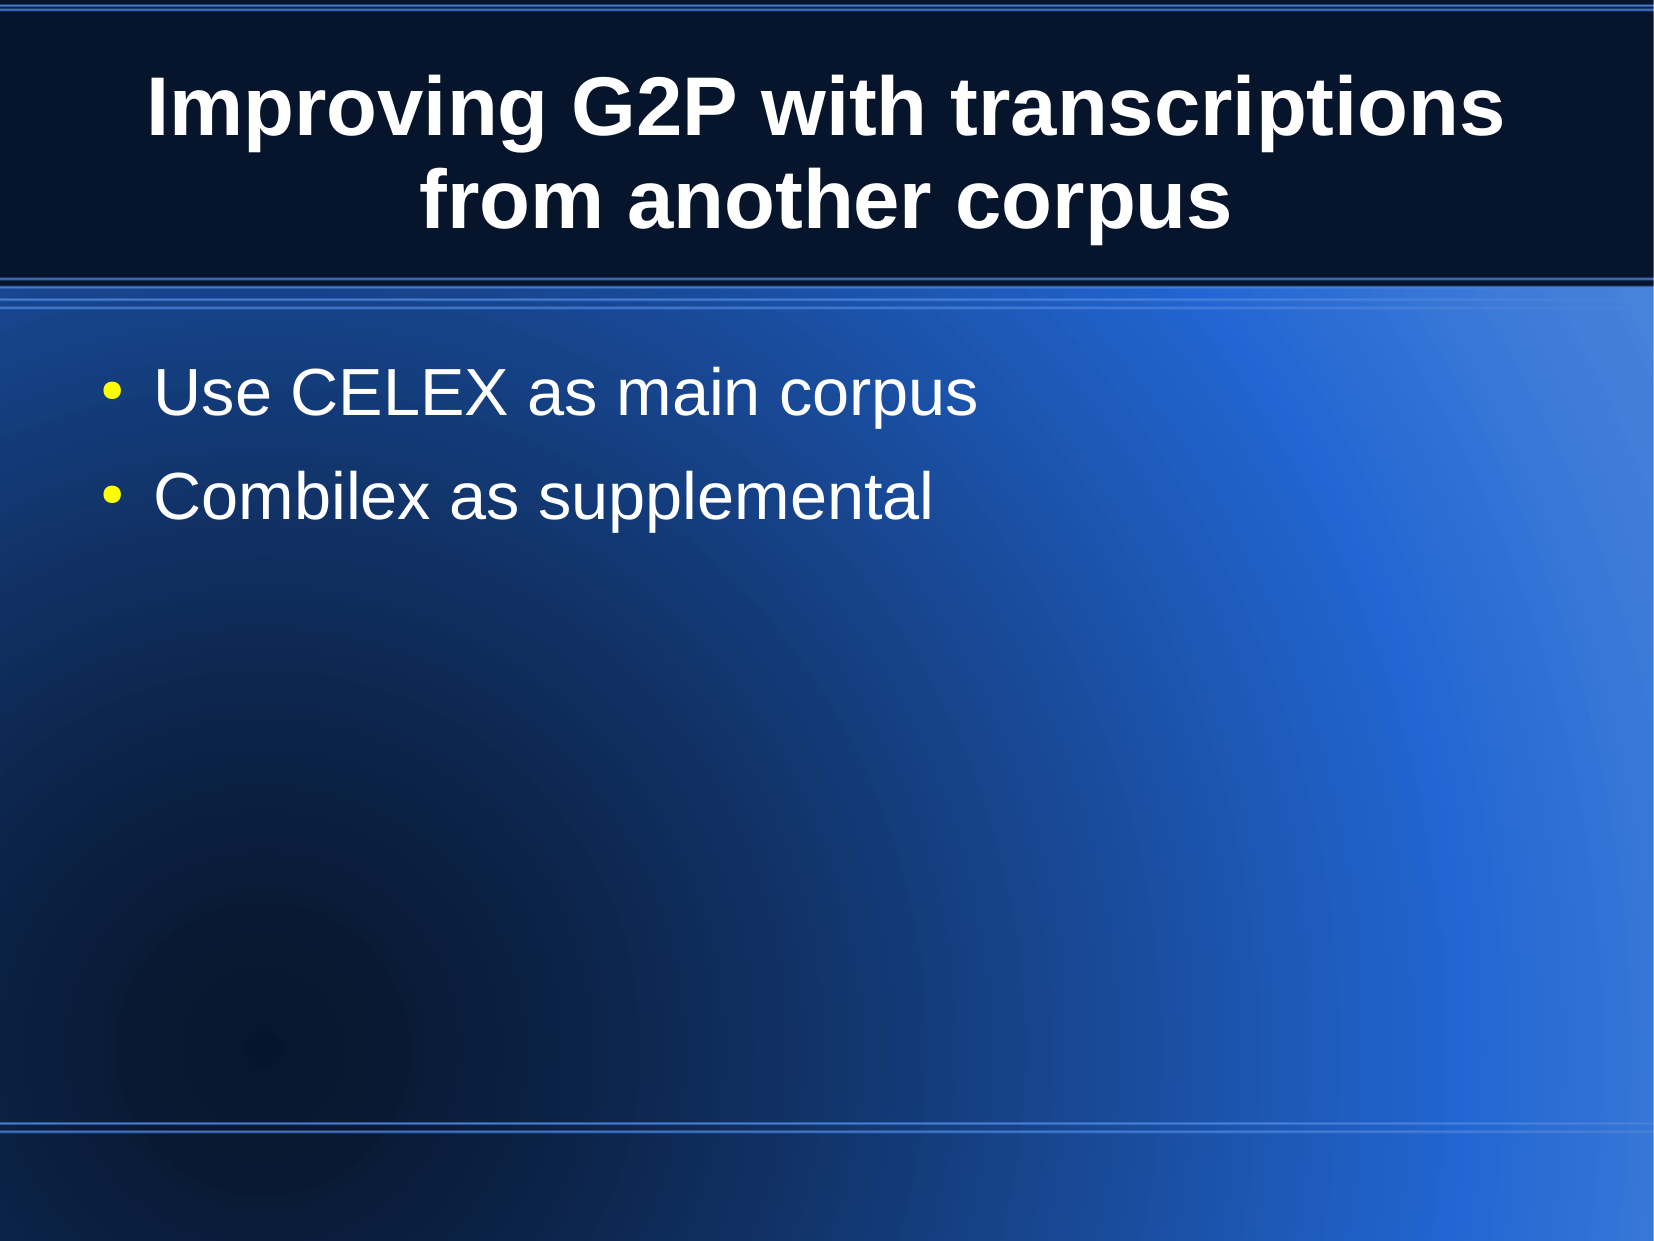

# Improving G2P with transcriptions from another corpus
Use CELEX as main corpus
Combilex as supplemental